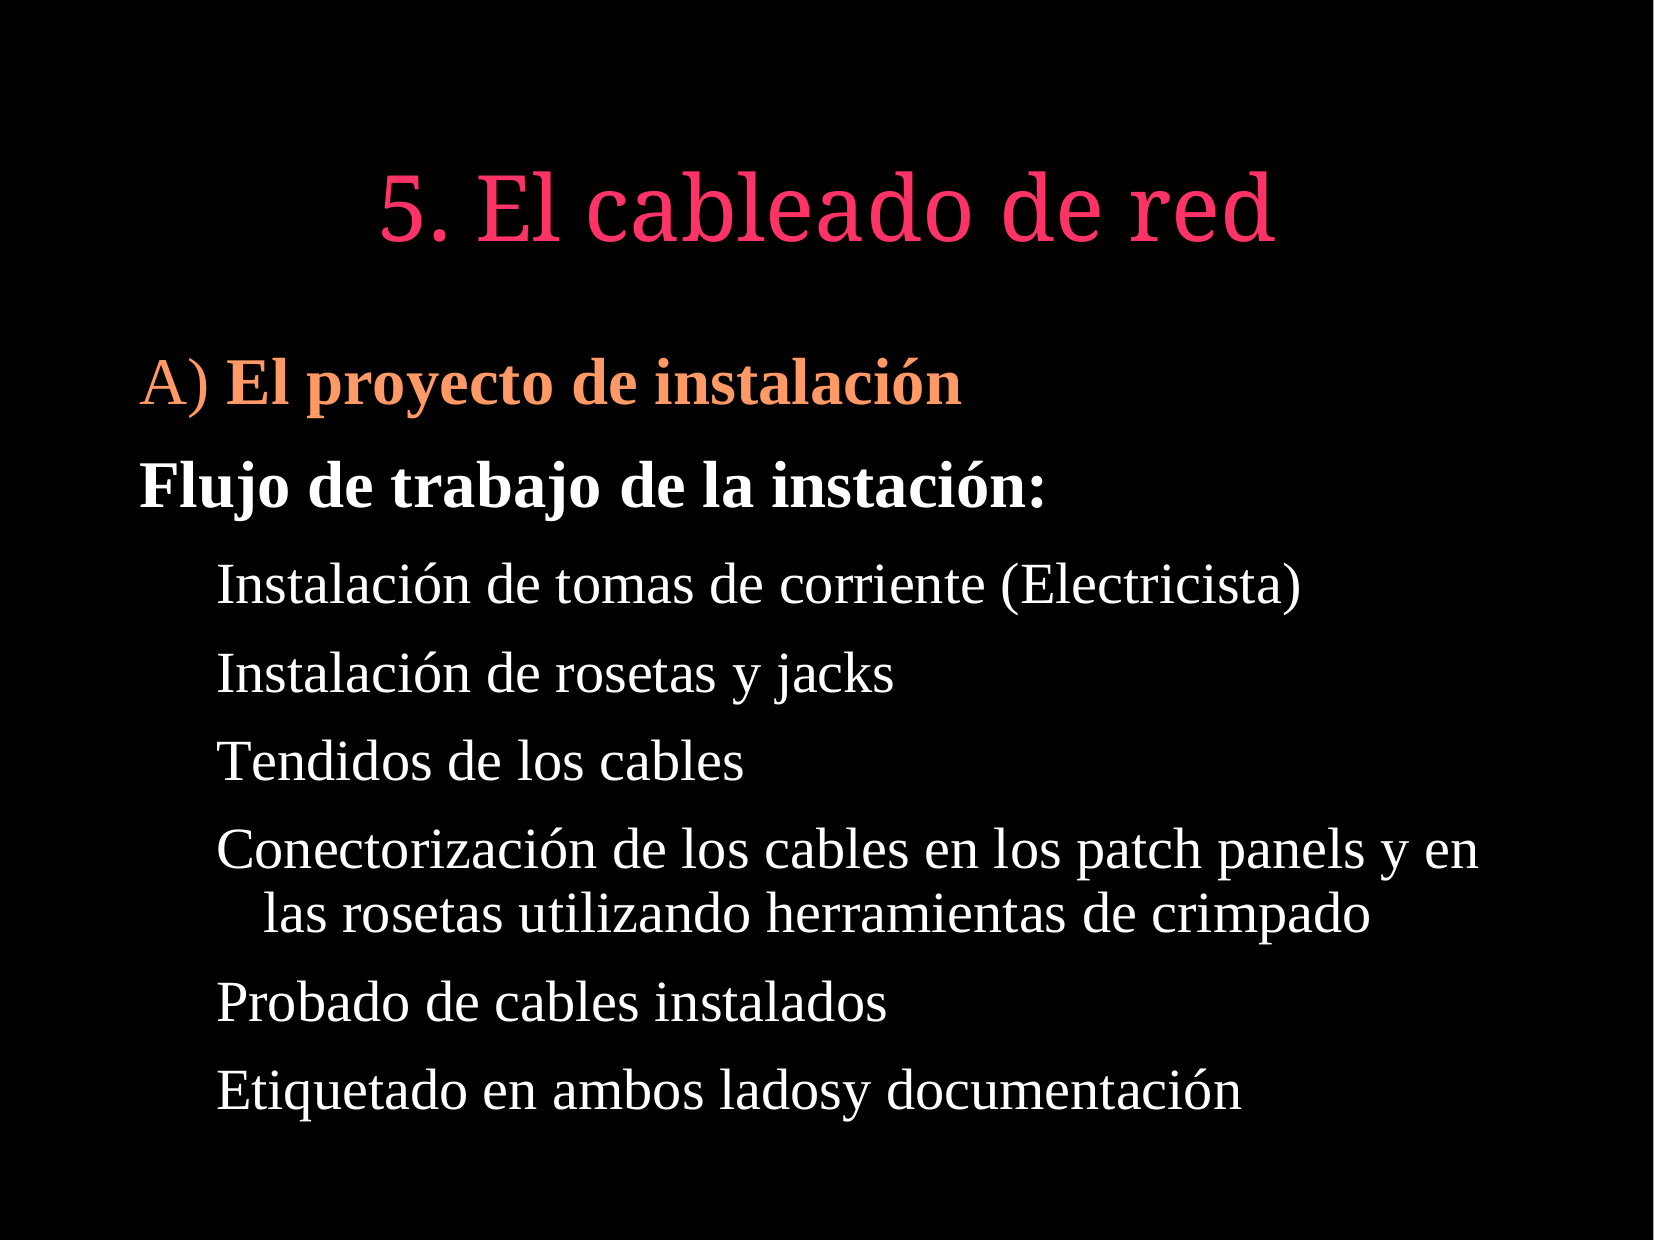

# 5. El cableado de red
A) El proyecto de instalación
Flujo de trabajo de la instación:
Instalación de tomas de corriente (Electricista)
Instalación de rosetas y jacks
Tendidos de los cables
Conectorización de los cables en los patch panels y en las rosetas utilizando herramientas de crimpado
Probado de cables instalados
Etiquetado en ambos ladosy documentación